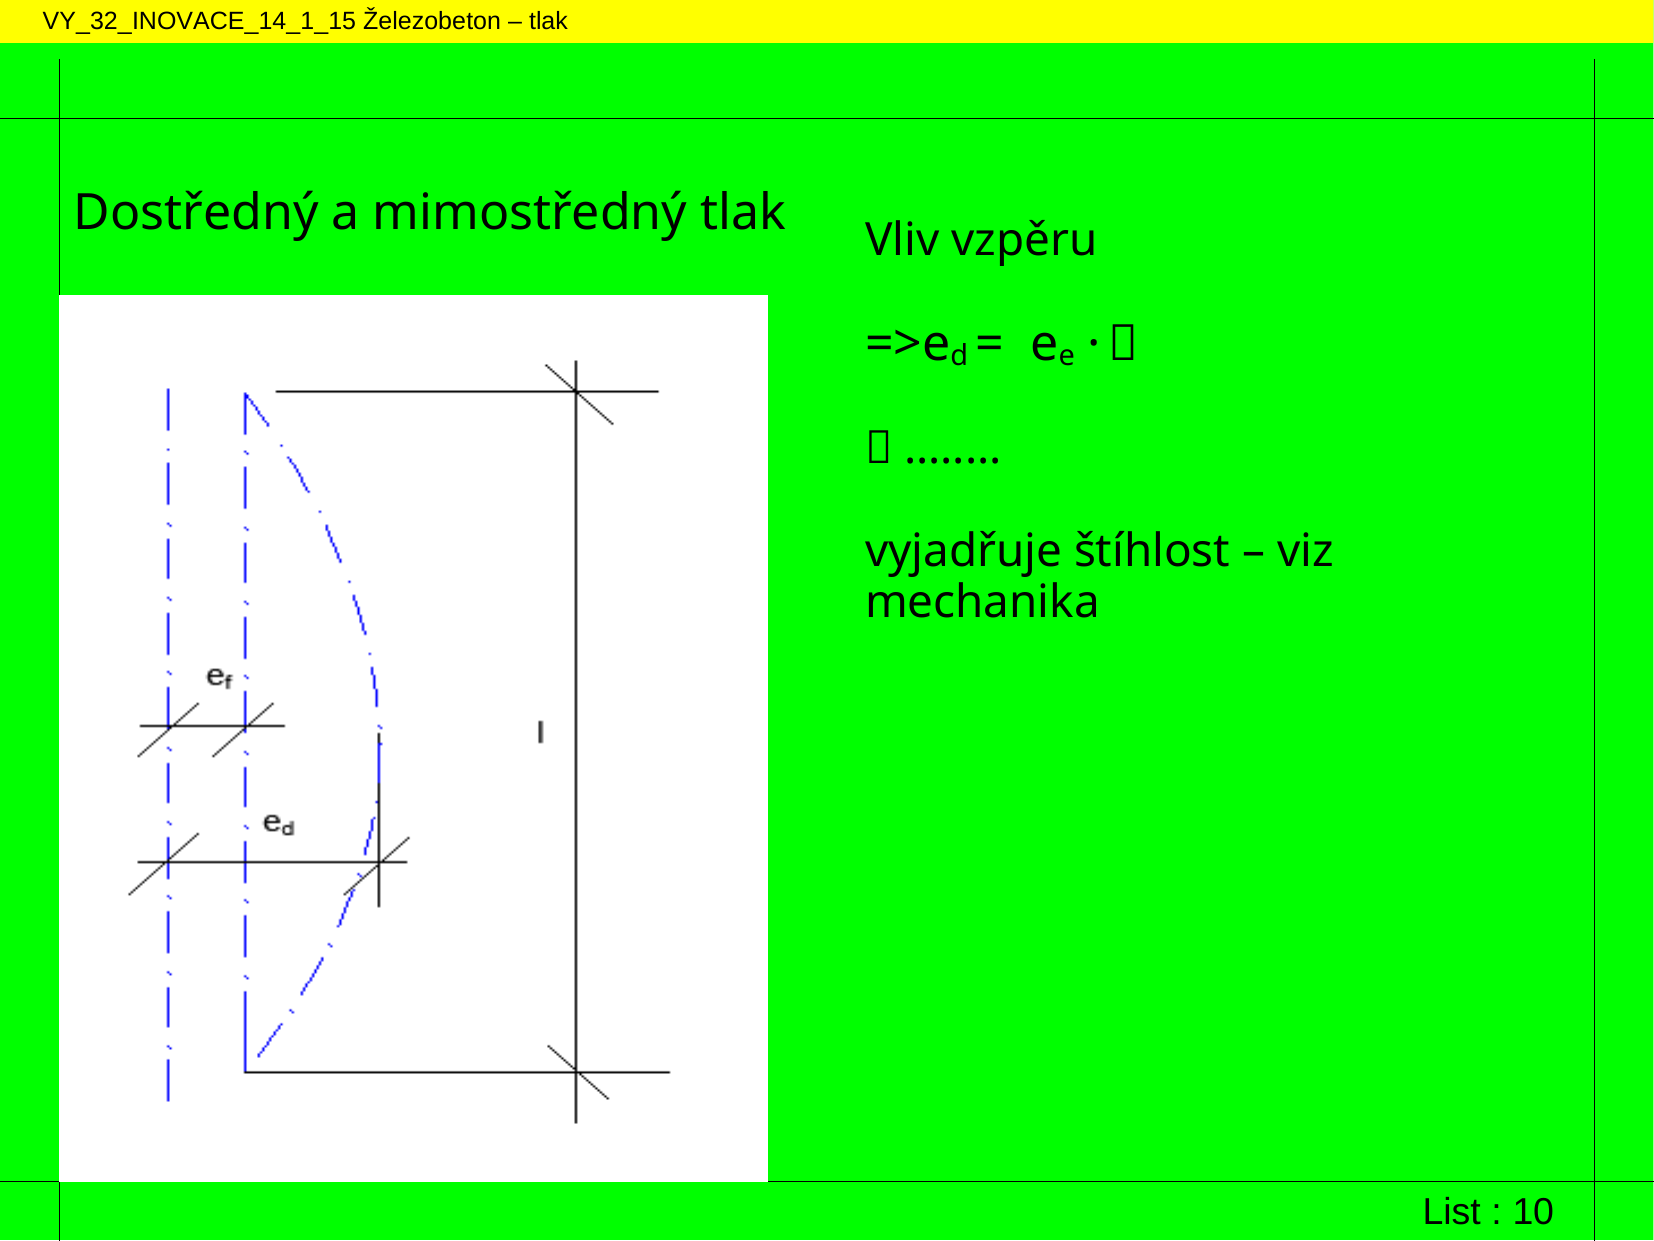

VY_32_INOVACE_14_1_15 Železobeton – tlak
Dostředný a mimostředný tlak
Vliv vzpěru
=>ed = ee · 
 ….....
vyjadřuje štíhlost – viz mechanika
List :